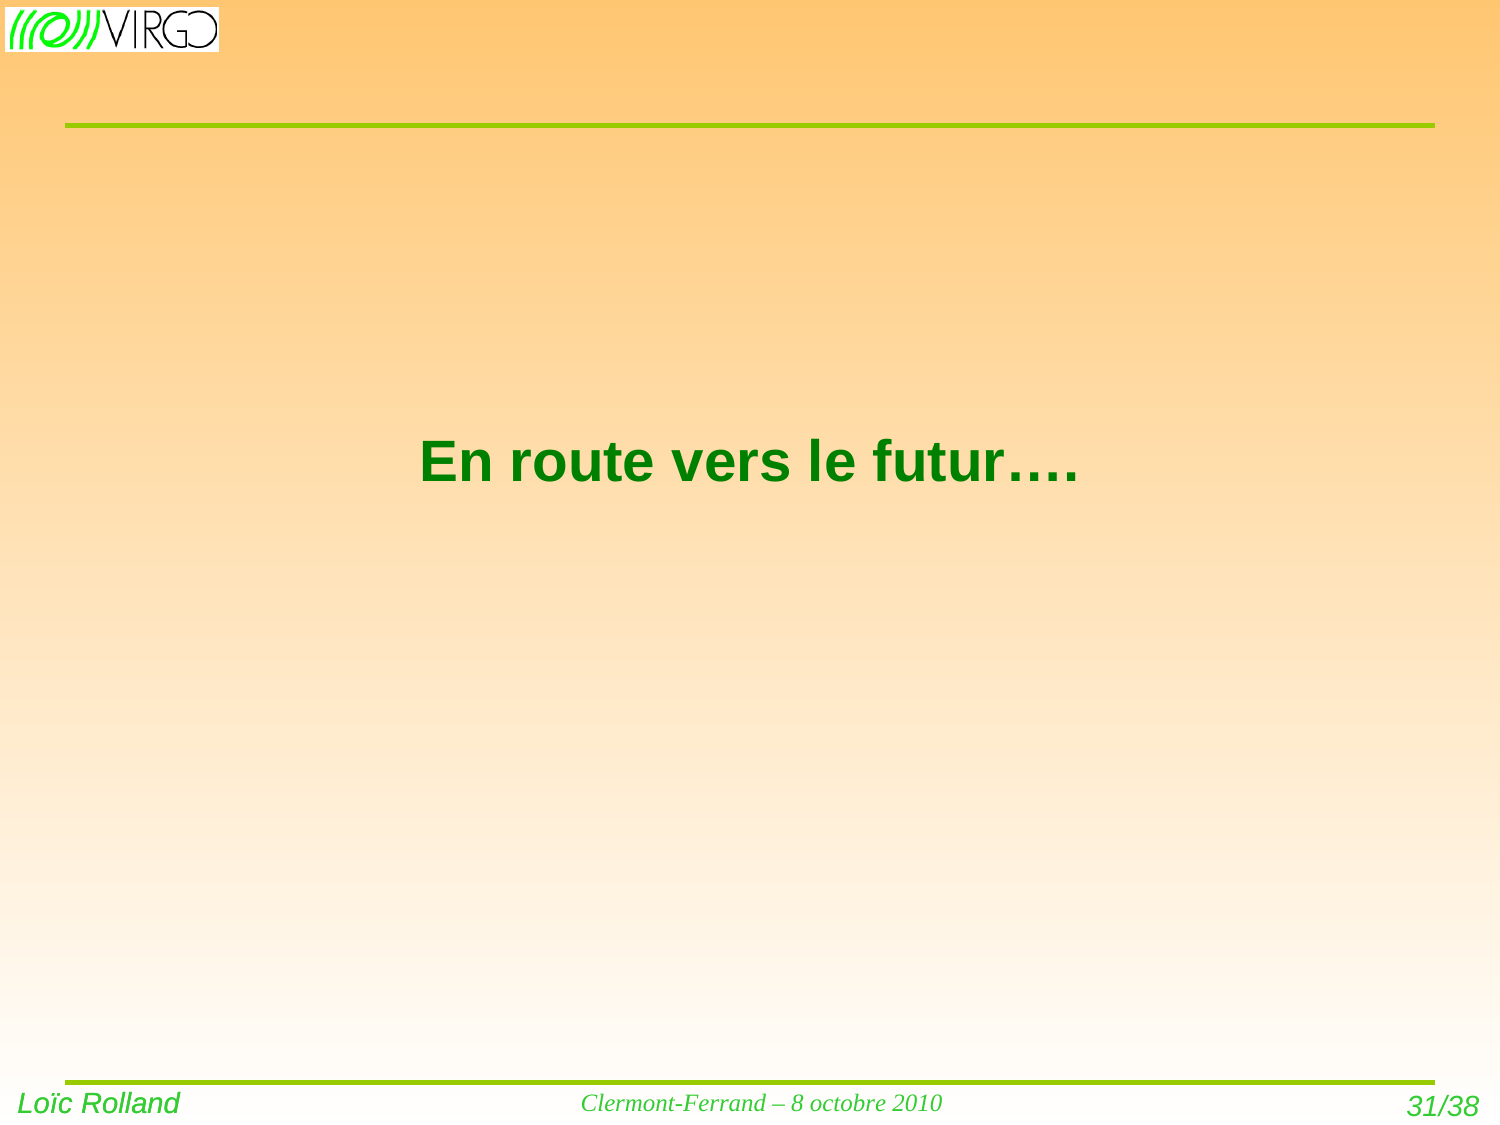

# En route vers le futur….
31